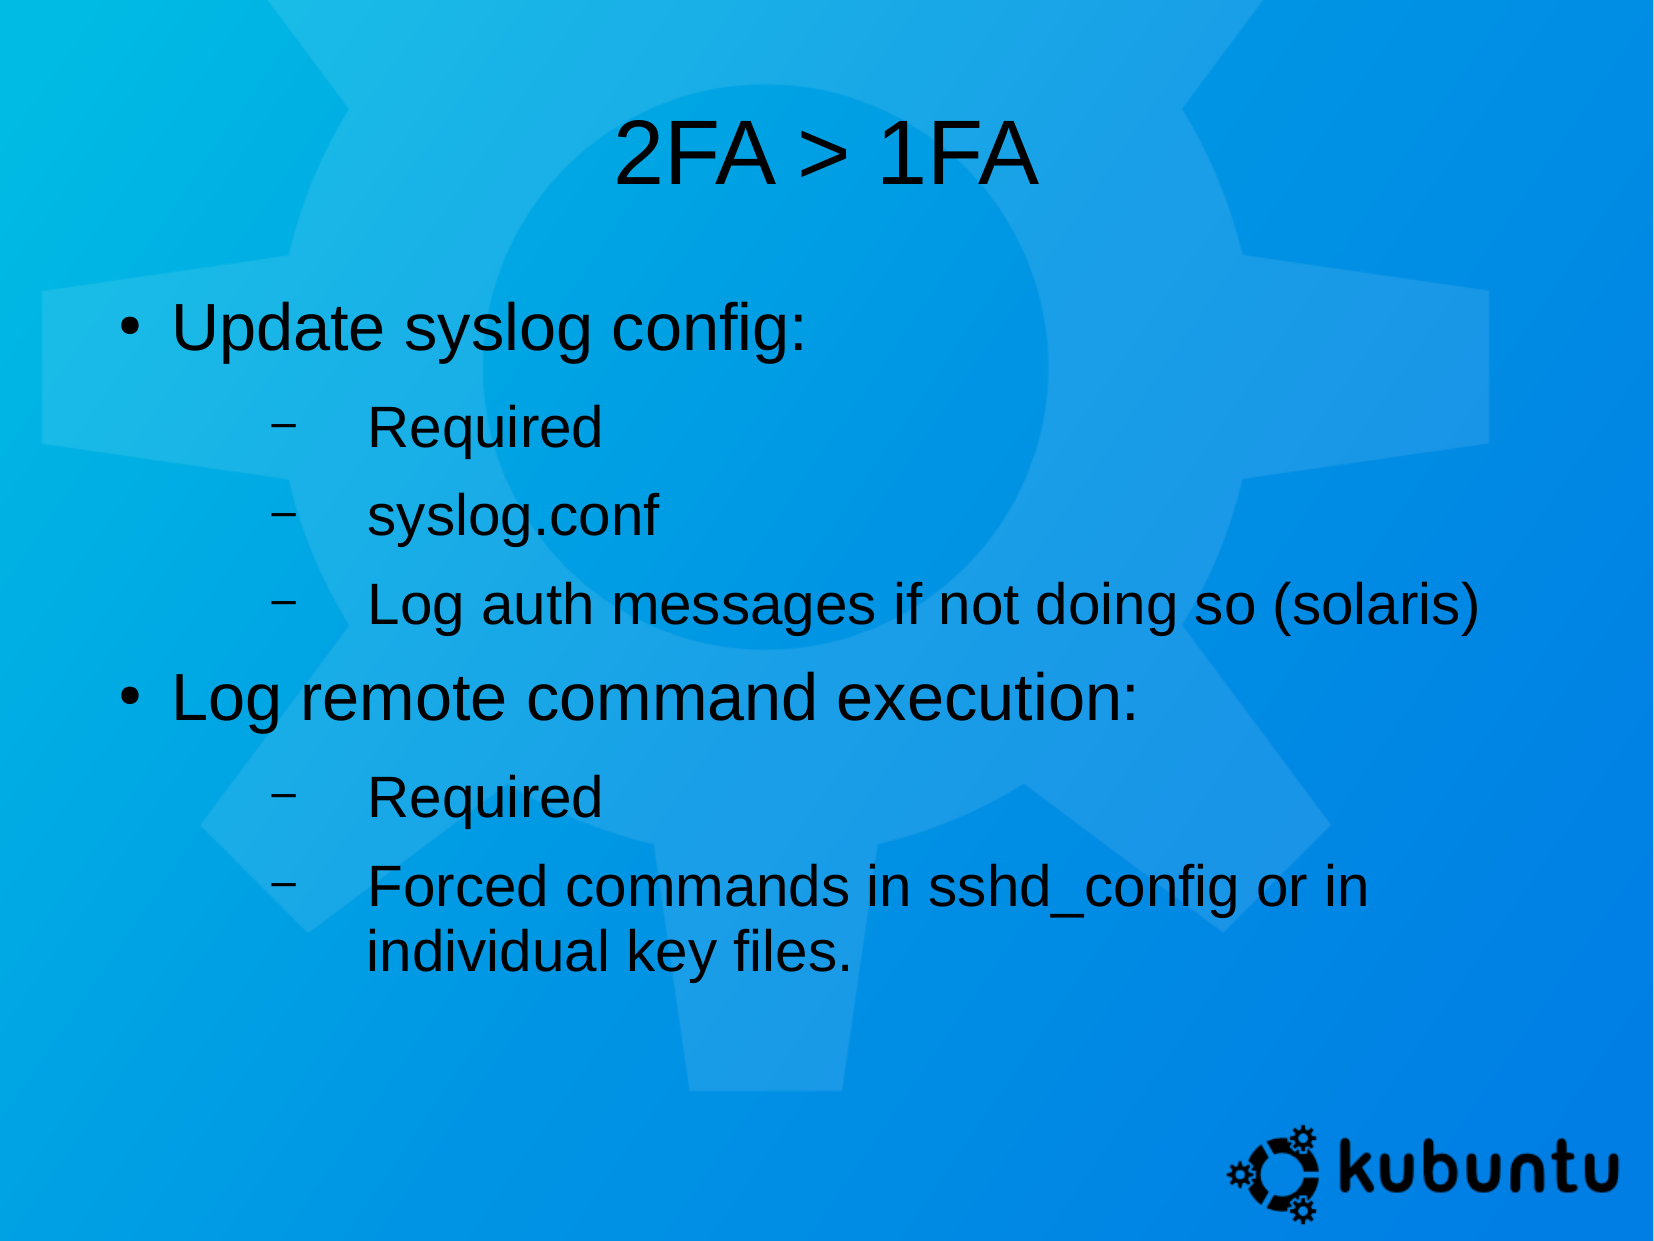

# 2FA > 1FA
Update syslog config:
 Required
 syslog.conf
 Log auth messages if not doing so (solaris)
Log remote command execution:
 Required
 Forced commands in sshd_config or in individual key files.